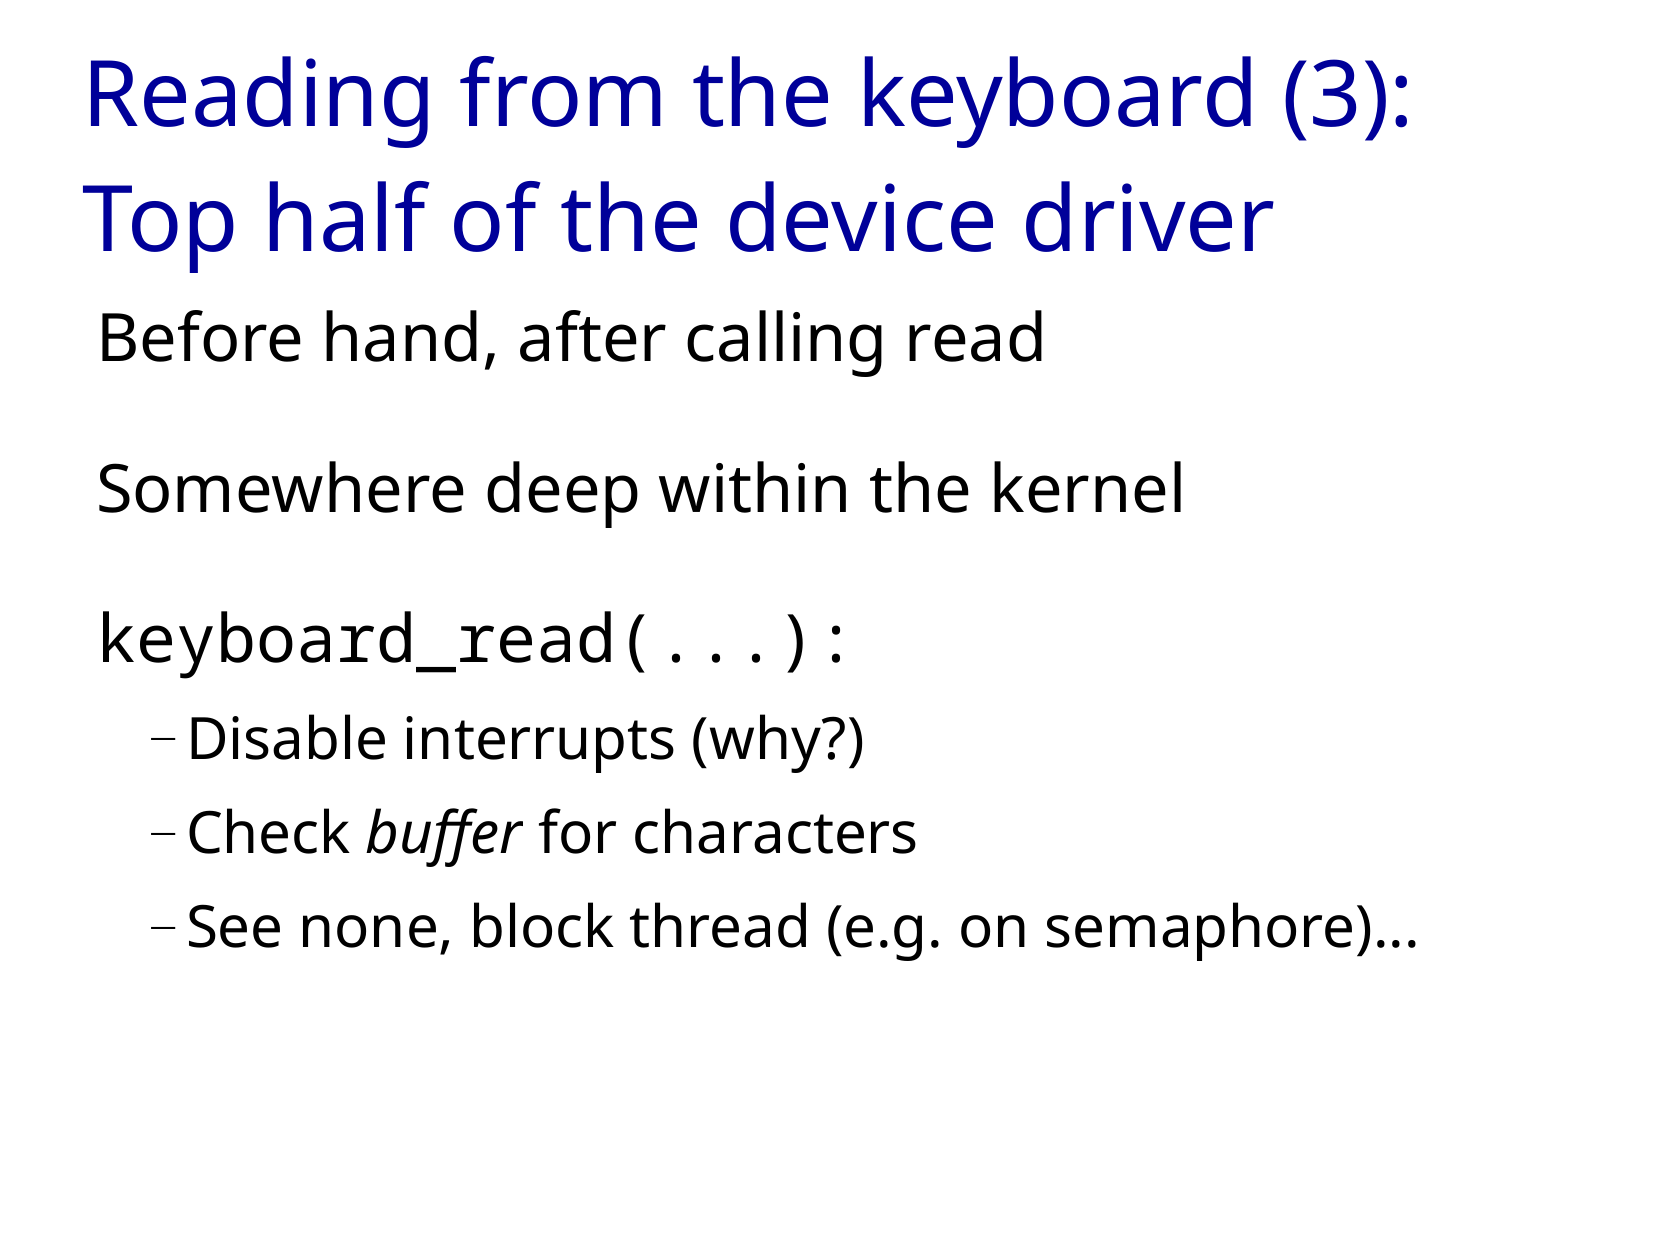

# Reading from the keyboard (3): Top half of the device driver
Before hand, after calling read
Somewhere deep within the kernel
keyboard_read(...):
Disable interrupts (why?)
Check buffer for characters
See none, block thread (e.g. on semaphore)...